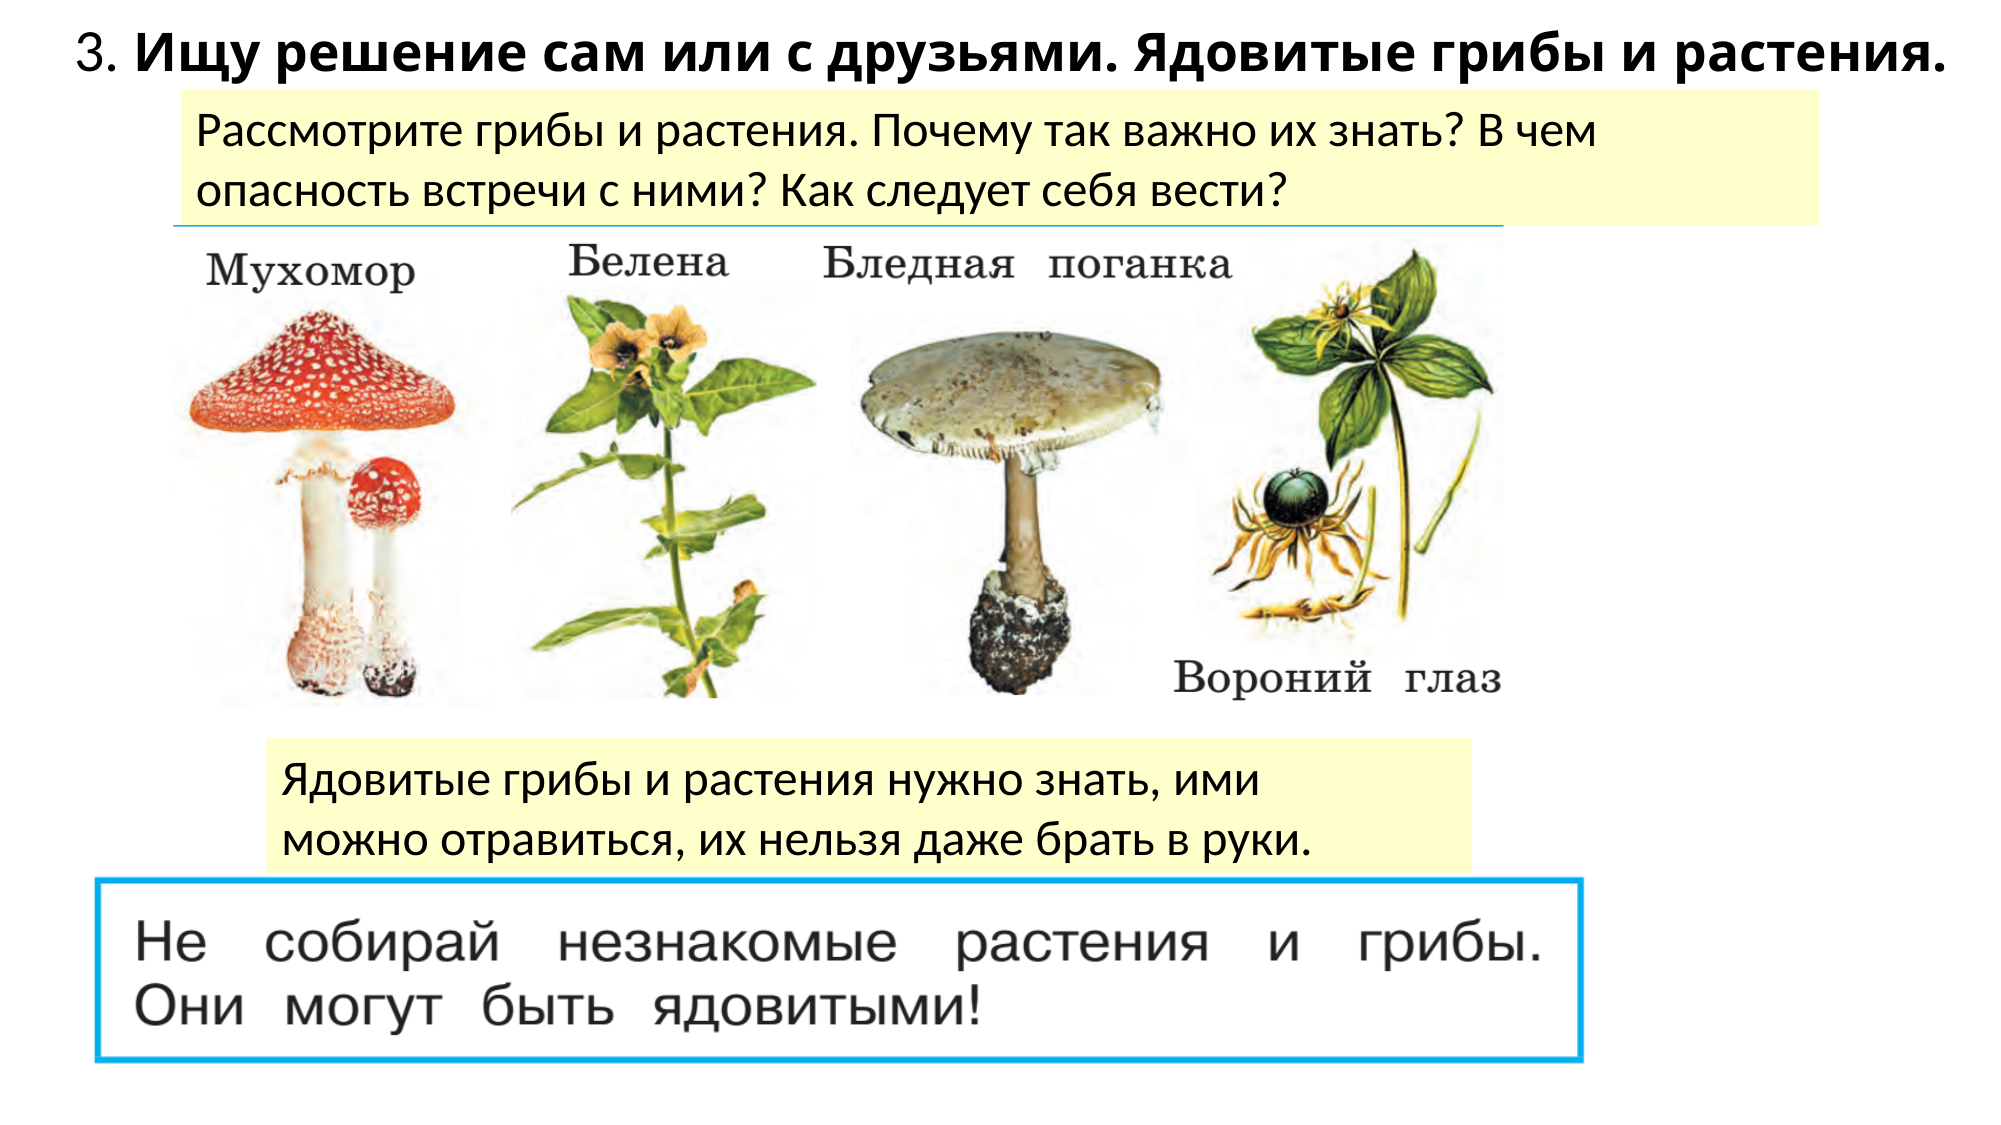

# 3. Ищу решение сам или с друзьями. Ядовитые грибы и растения.
Рассмотрите грибы и растения. Почему так важно их знать? В чем опасность встречи с ними? Как следует себя вести?
Ядовитые грибы и растения нужно знать, ими
можно отравиться, их нельзя даже брать в руки.